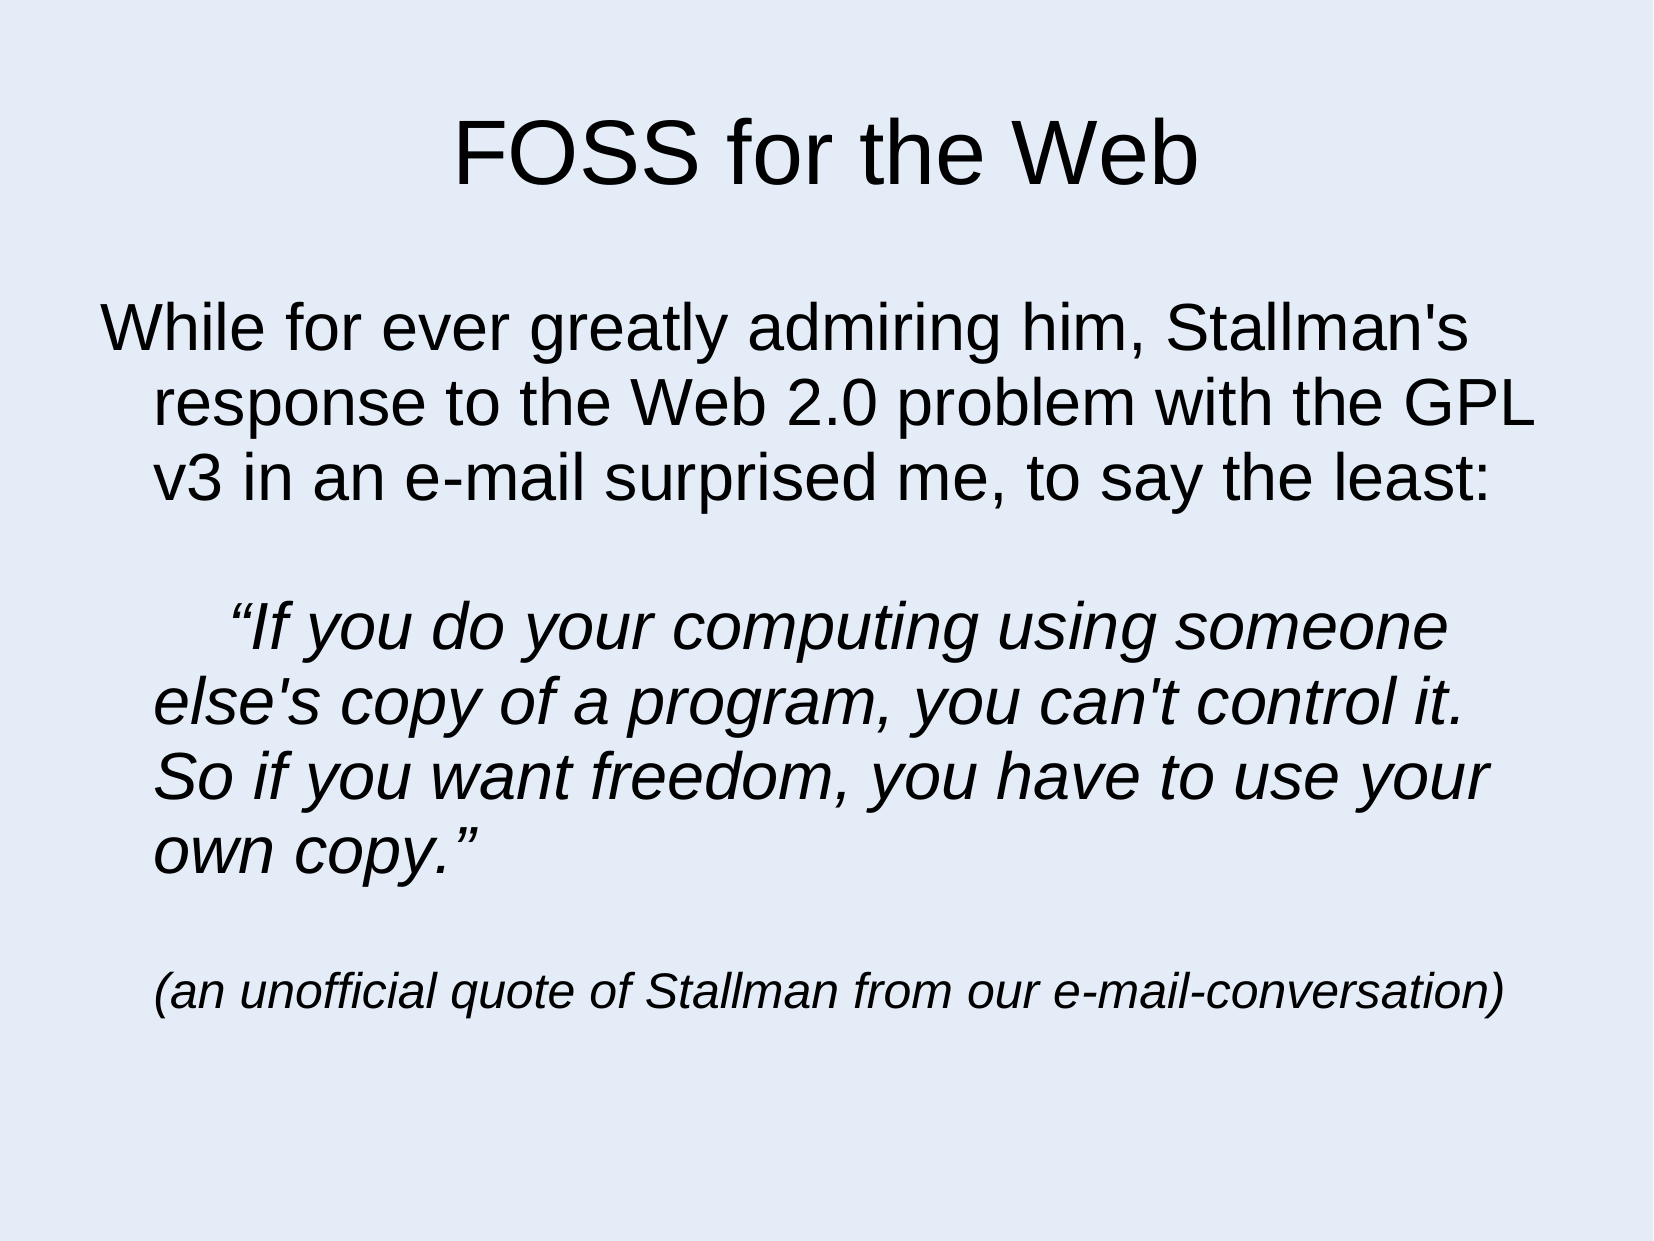

# FOSS for the Web
While for ever greatly admiring him, Stallman's response to the Web 2.0 problem with the GPL v3 in an e-mail surprised me, to say the least:
	“If you do your computing using someone else's copy of a program, you can't control it. So if you want freedom, you have to use your own copy.”
(an unofficial quote of Stallman from our e-mail-conversation)